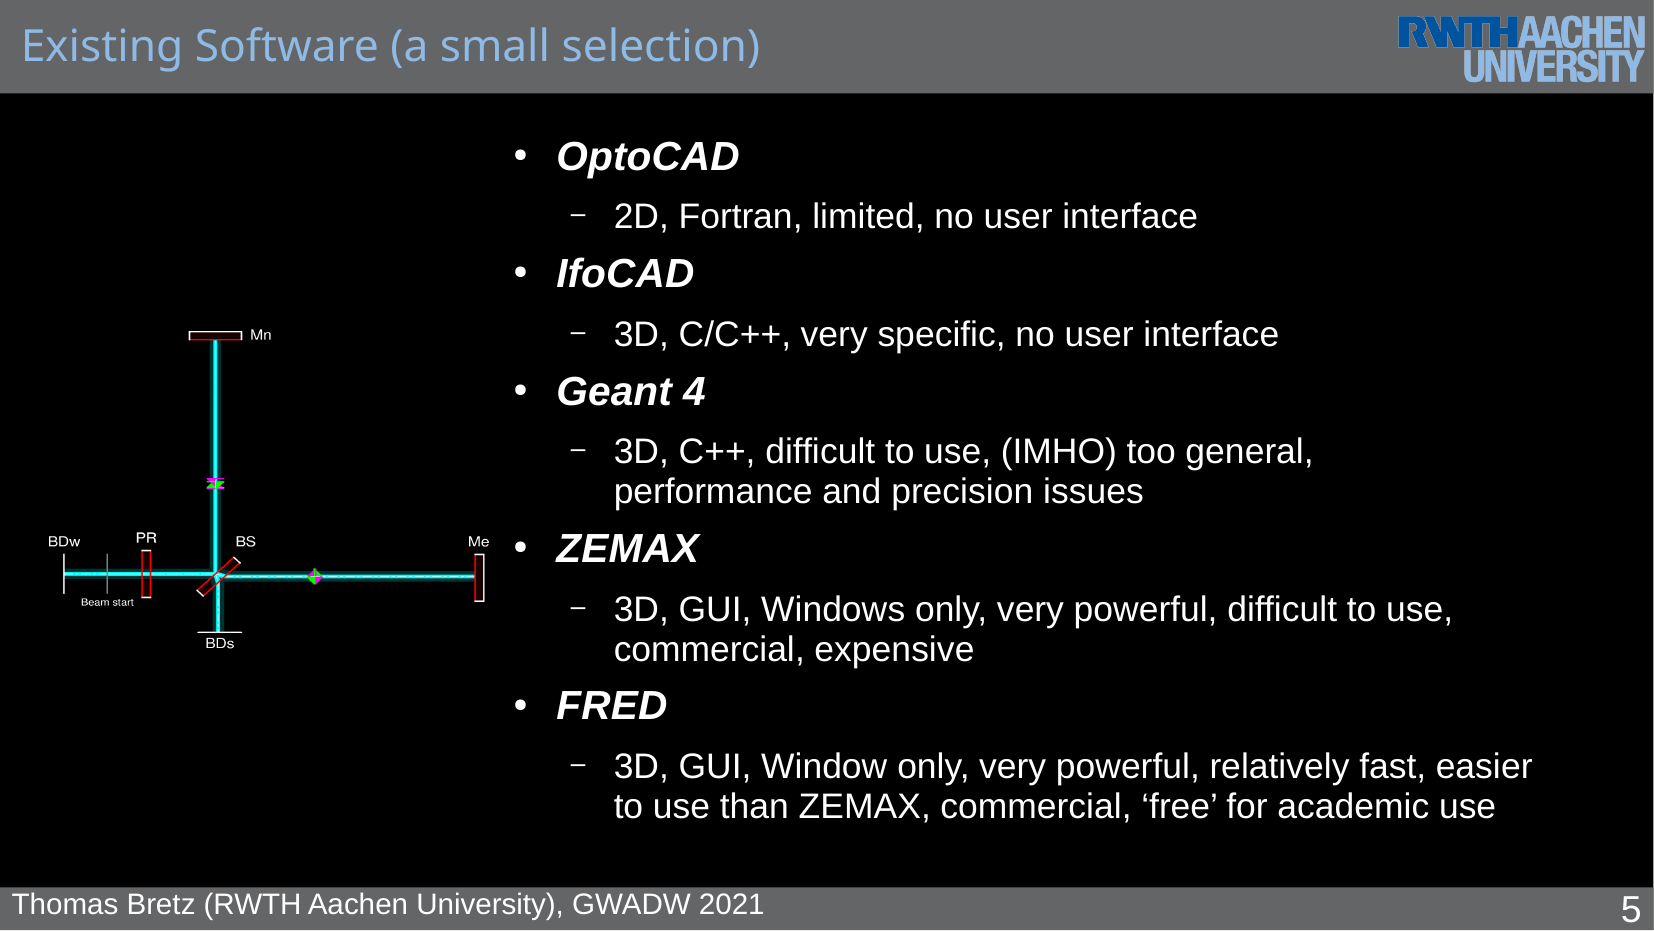

# Existing Software (a small selection)
OptoCAD
2D, Fortran, limited, no user interface
IfoCAD
3D, C/C++, very specific, no user interface
Geant 4
3D, C++, difficult to use, (IMHO) too general,
performance and precision issues
ZEMAX
3D, GUI, Windows only, very powerful, difficult to use,
commercial, expensive
FRED
3D, GUI, Window only, very powerful, relatively fast, easier to use than ZEMAX, commercial, ‘free’ for academic use
Thomas Bretz (RWTH Aachen University), GWADW 2021
5